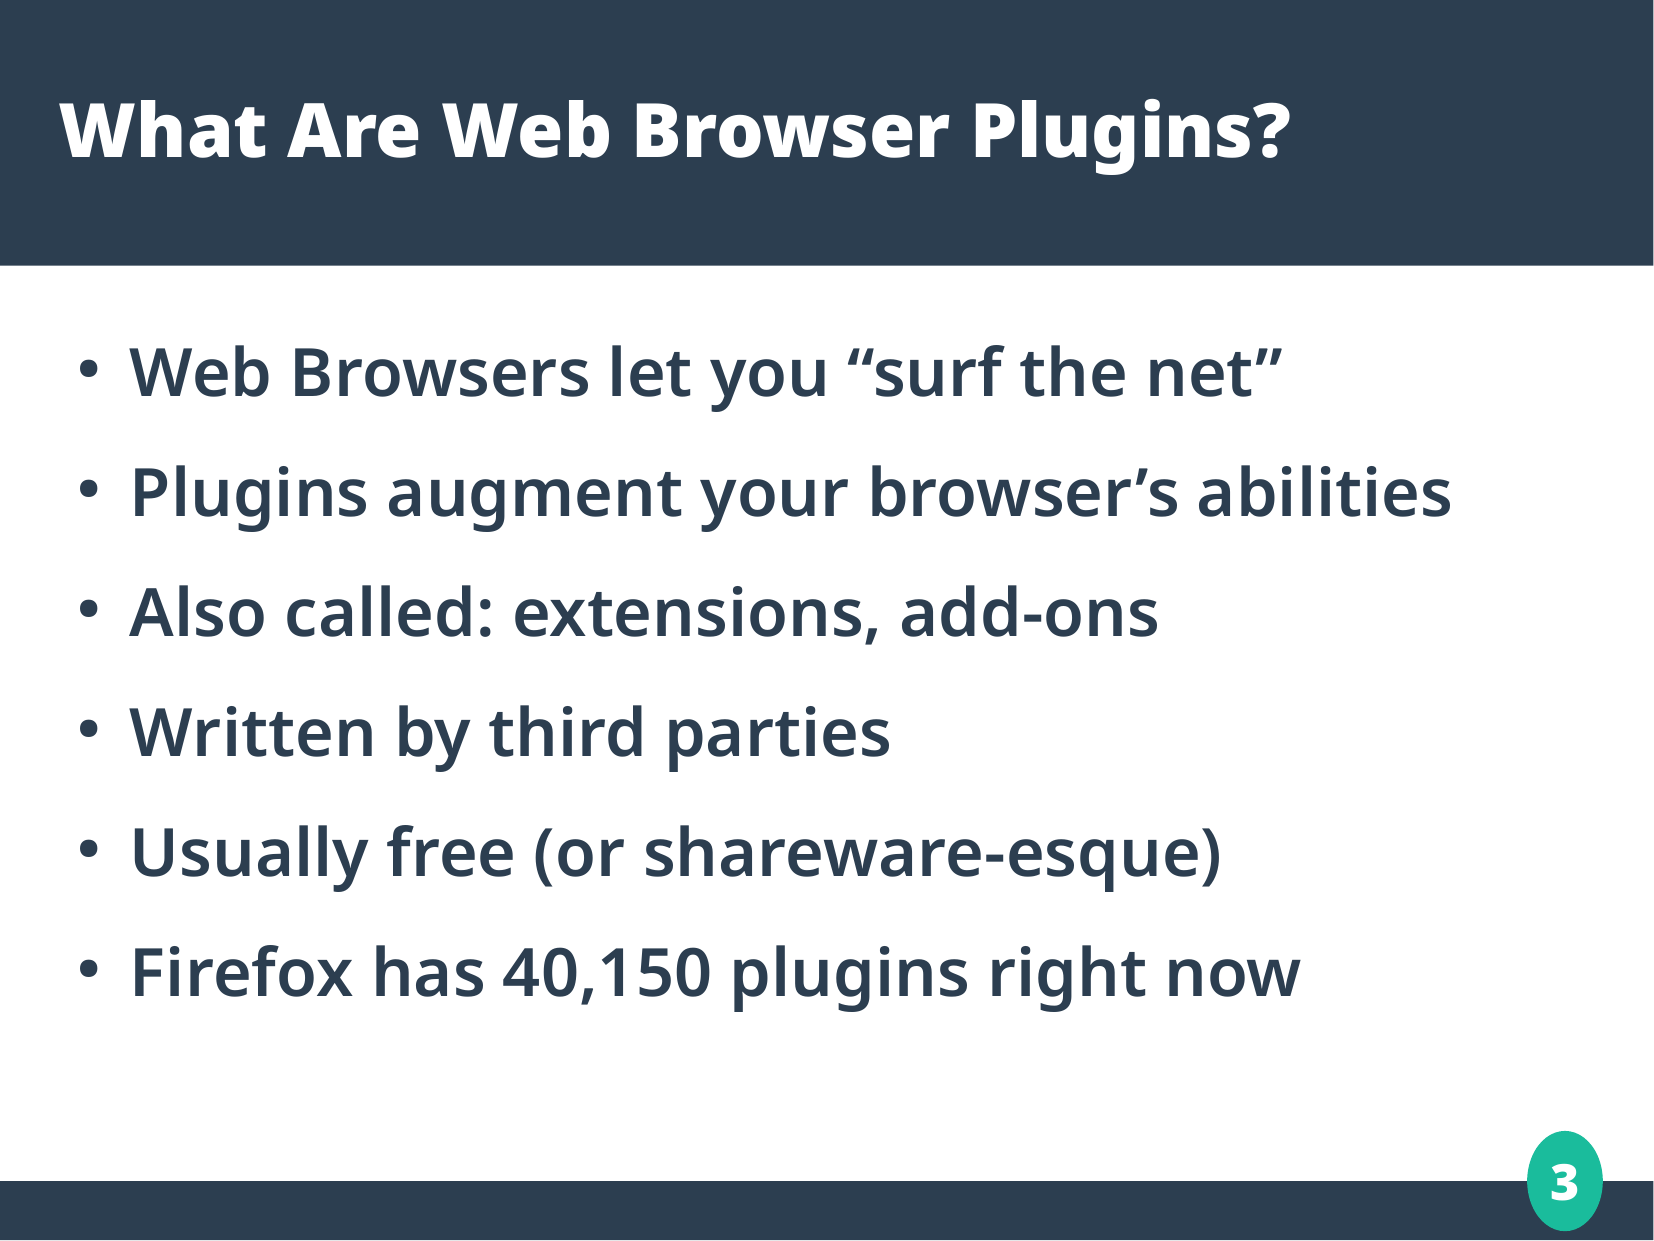

# What Are Web Browser Plugins?
Web Browsers let you “surf the net”
Plugins augment your browser’s abilities
Also called: extensions, add-ons
Written by third parties
Usually free (or shareware-esque)
Firefox has 40,150 plugins right now